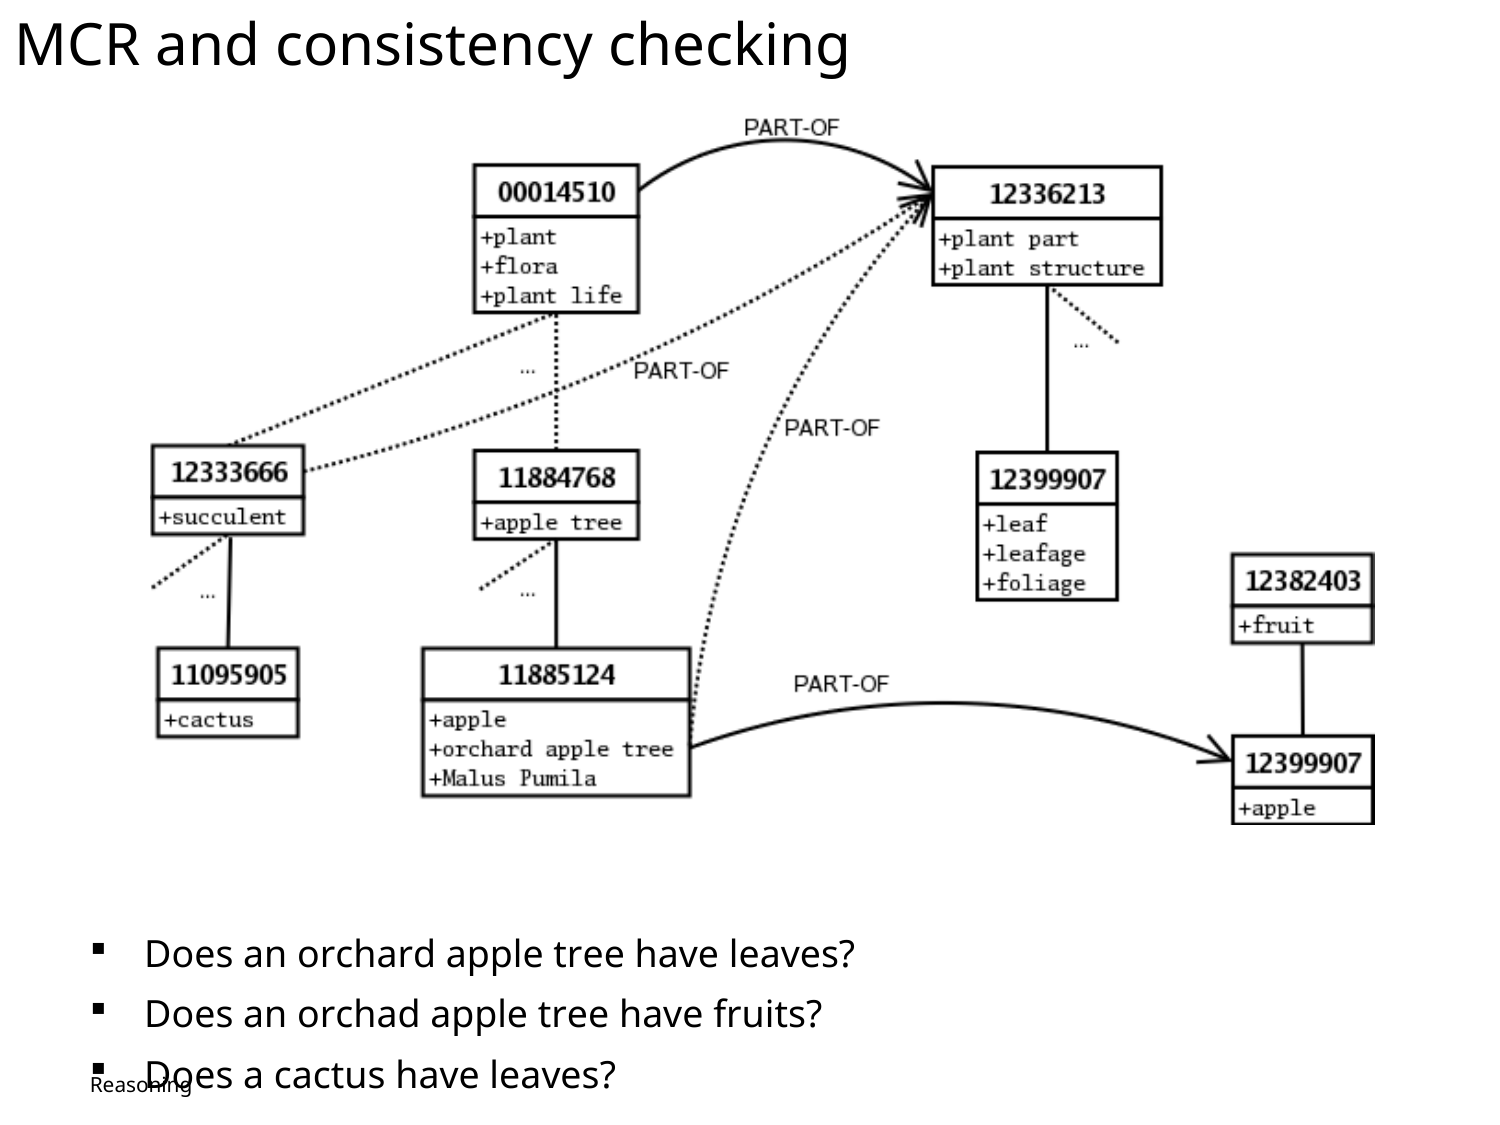

MCR and consistency checking
# Does an orchard apple tree have leaves?
Does an orchad apple tree have fruits?
Does a cactus have leaves?